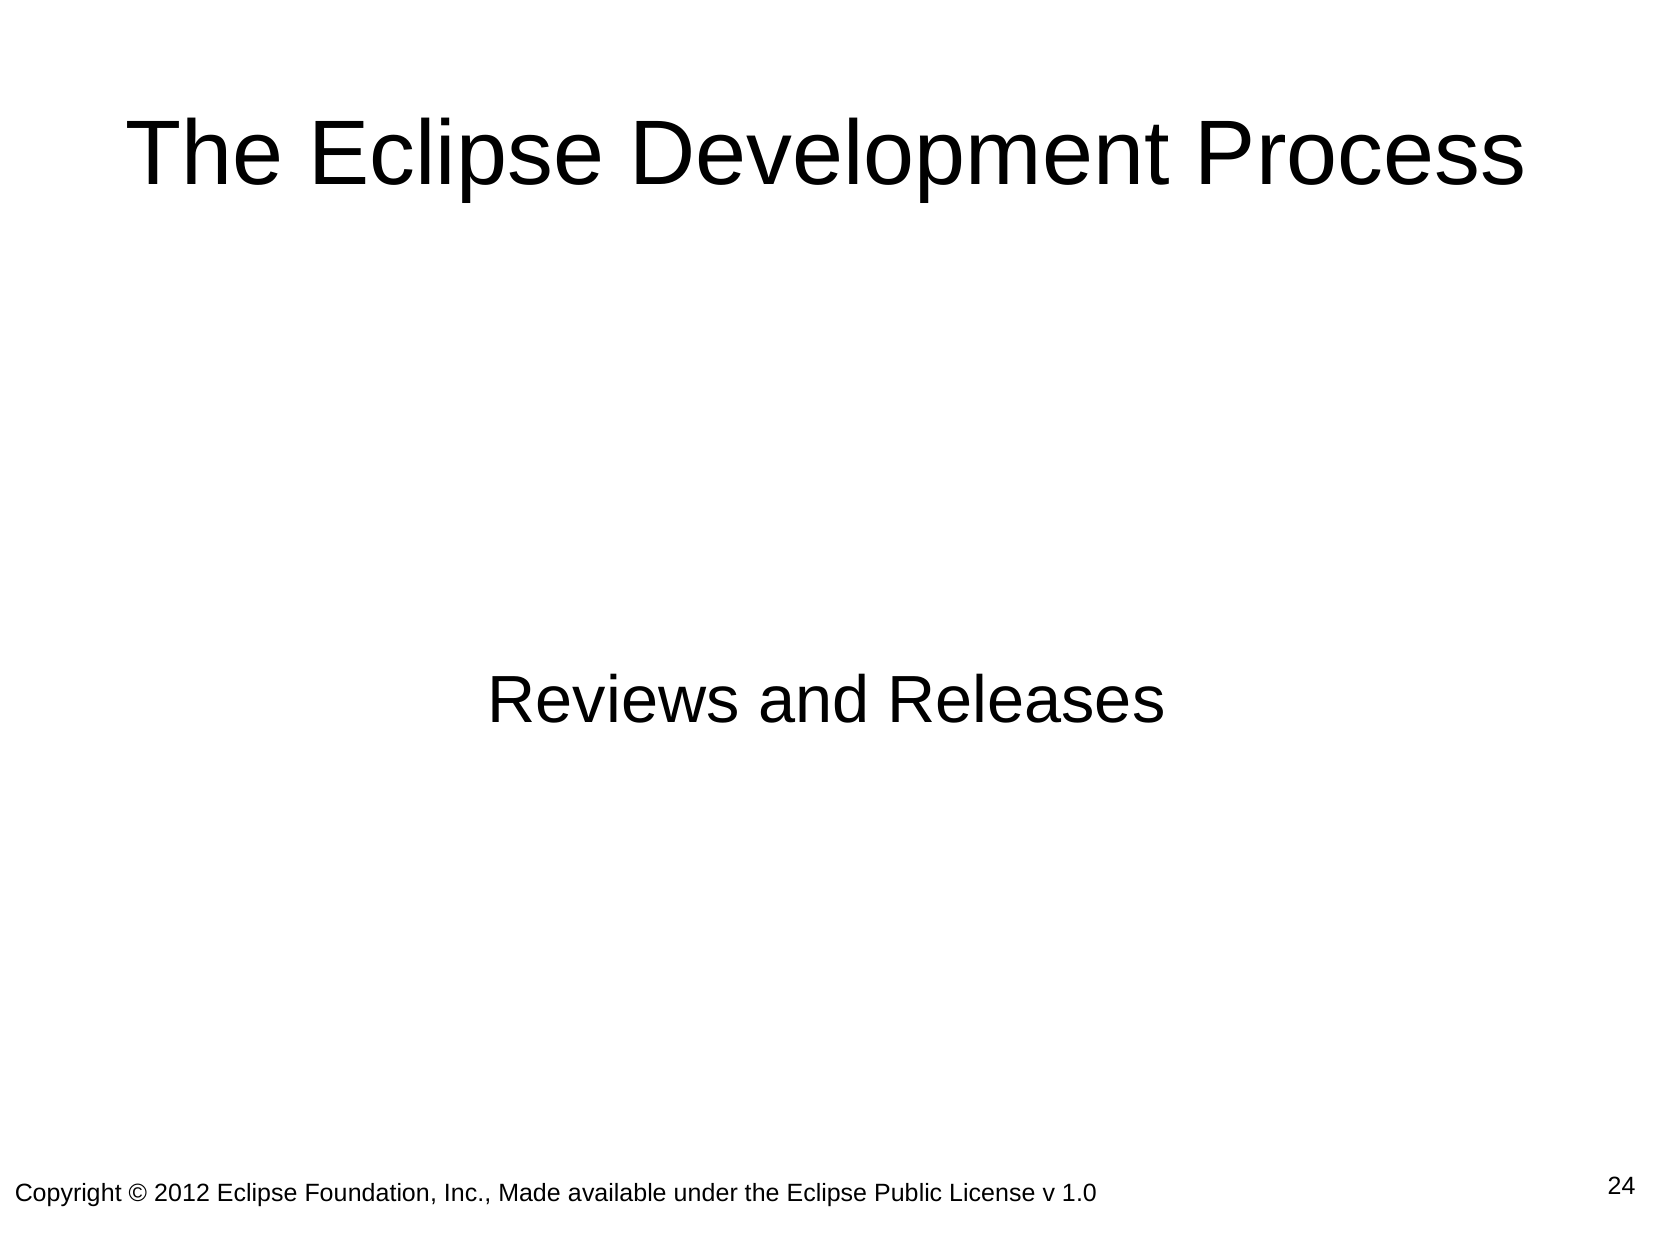

# The Eclipse Development Process
Reviews and Releases
24